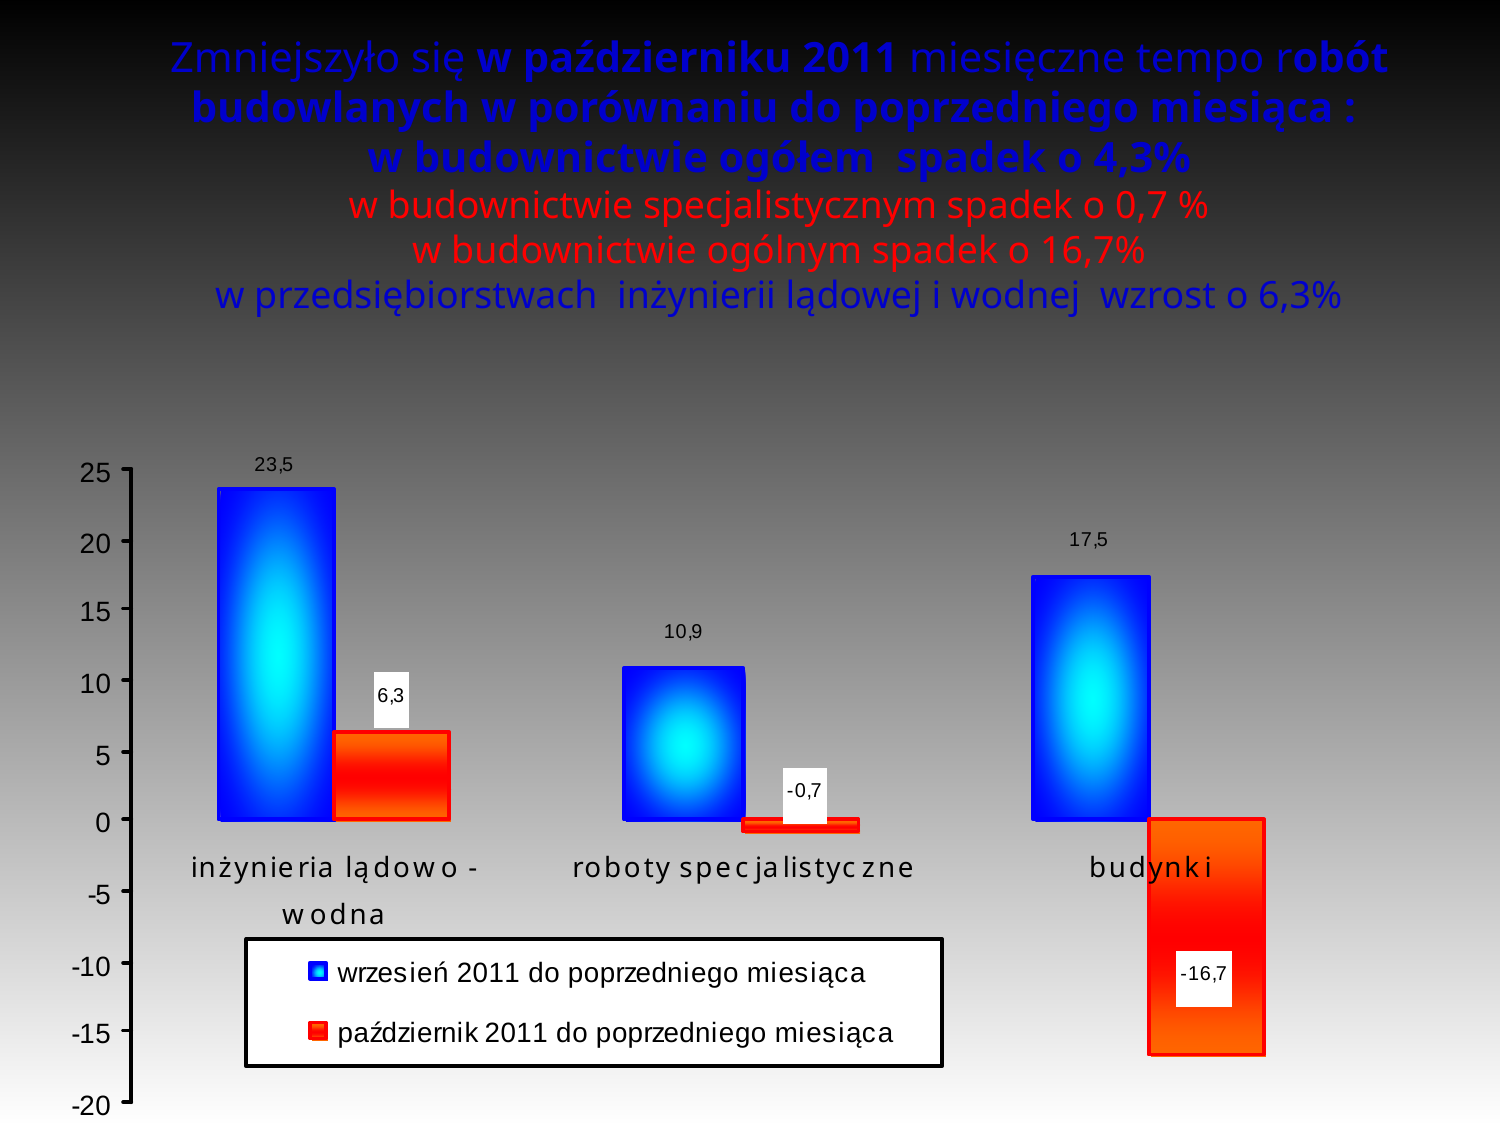

# Zmniejszyło się w październiku 2011 miesięczne tempo robót budowlanych w porównaniu do poprzedniego miesiąca : w budownictwie ogółem spadek o 4,3% w budownictwie specjalistycznym spadek o 0,7 % w budownictwie ogólnym spadek o 16,7% w przedsiębiorstwach inżynierii lądowej i wodnej wzrost o 6,3%